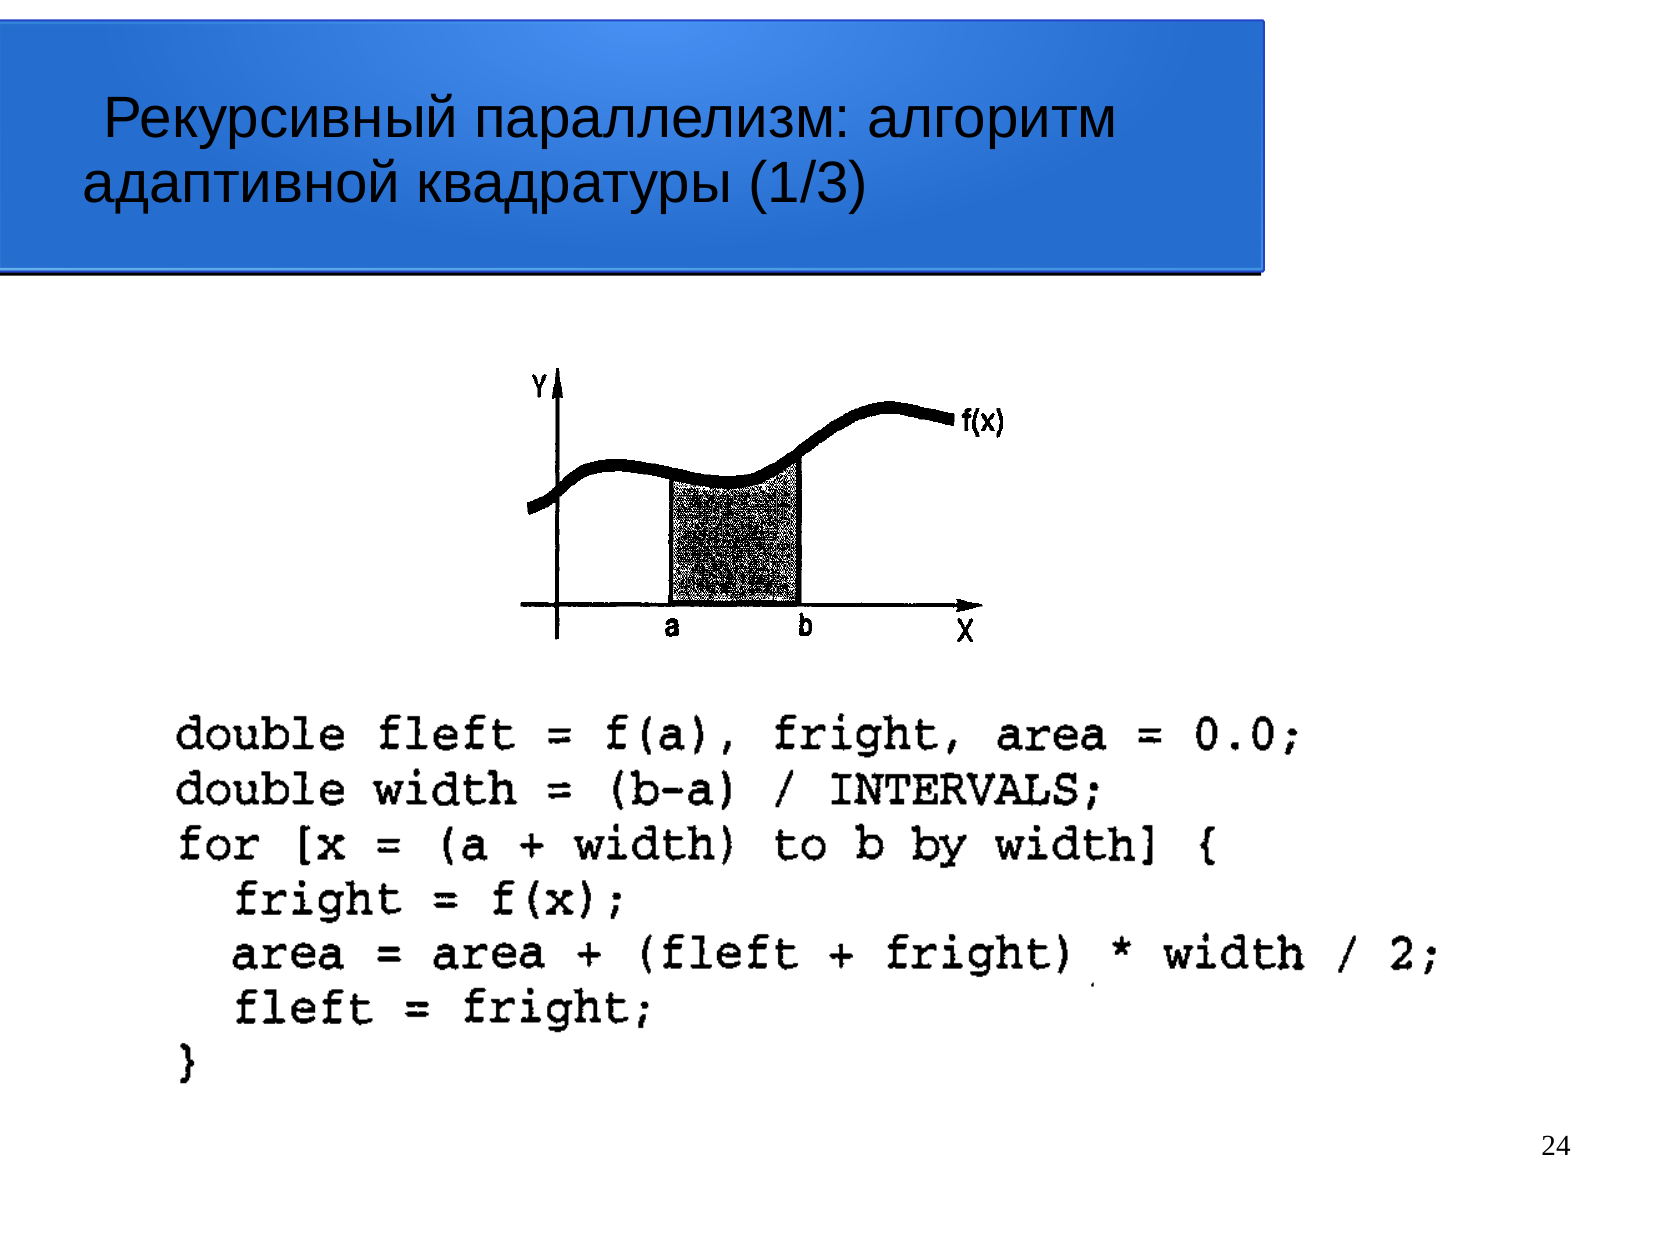

# Рекурсивный параллелизм: алгоритм адаптивной квадратуры (1/3)
24